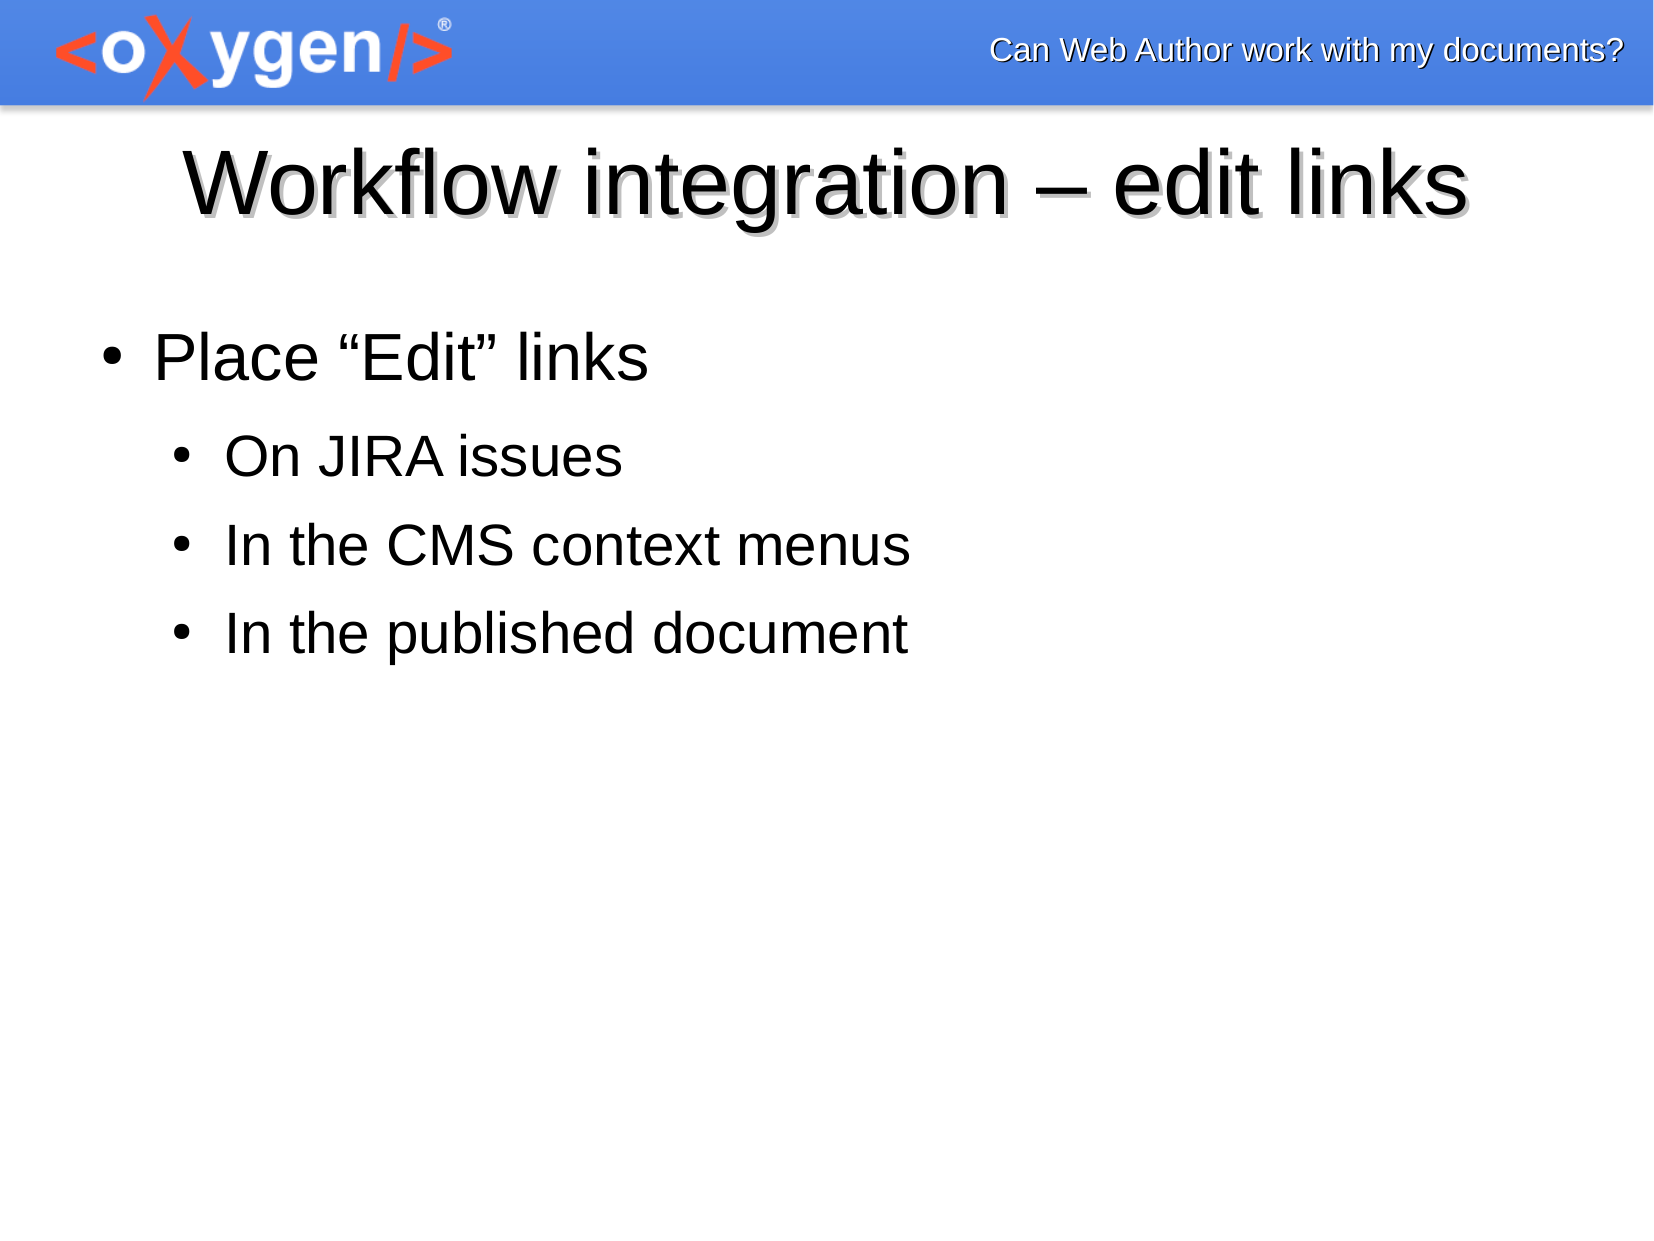

# Workflow integration – edit links
Place “Edit” links
On JIRA issues
In the CMS context menus
In the published document